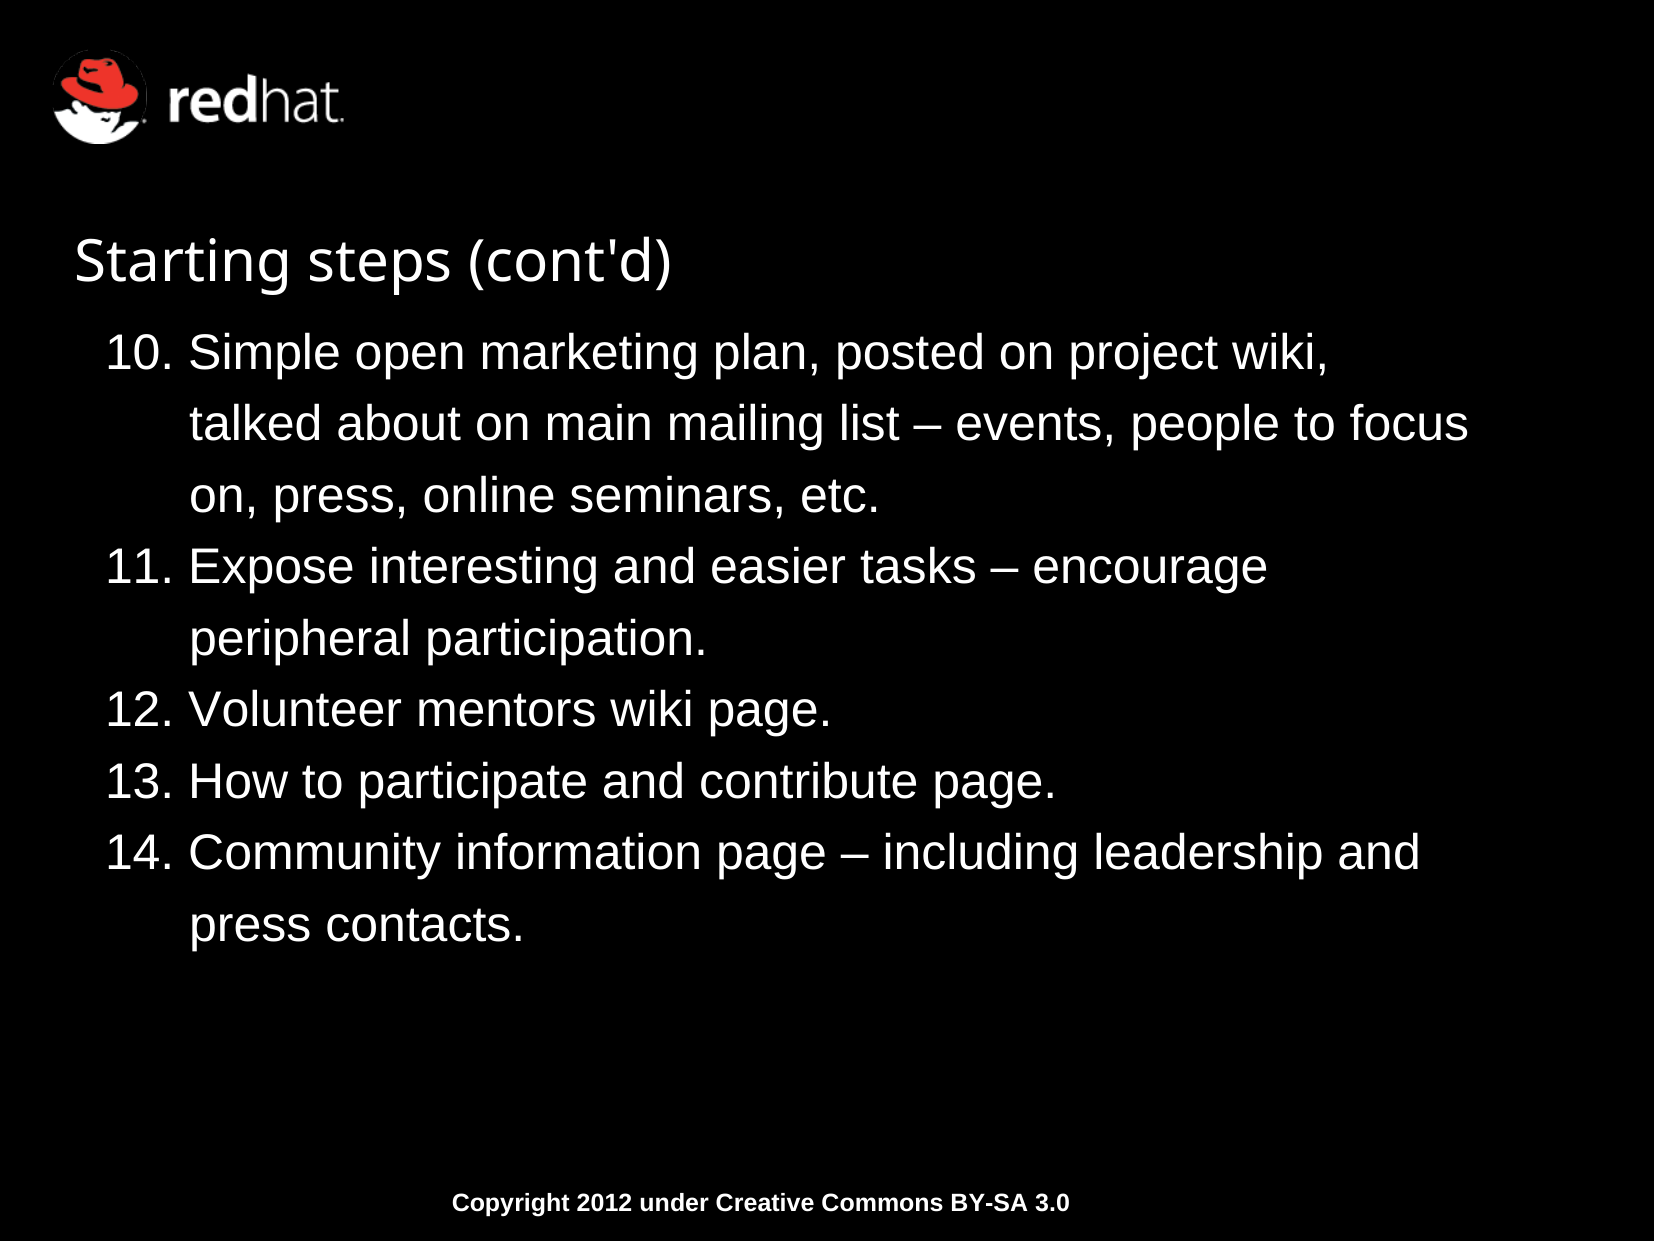

# Starting steps (cont'd)
 10. Simple open marketing plan, posted on project wiki,
 talked about on main mailing list – events, people to focus
 on, press, online seminars, etc.
 11. Expose interesting and easier tasks – encourage
 peripheral participation.
 12. Volunteer mentors wiki page.
 13. How to participate and contribute page.
 14. Community information page – including leadership and
 press contacts.